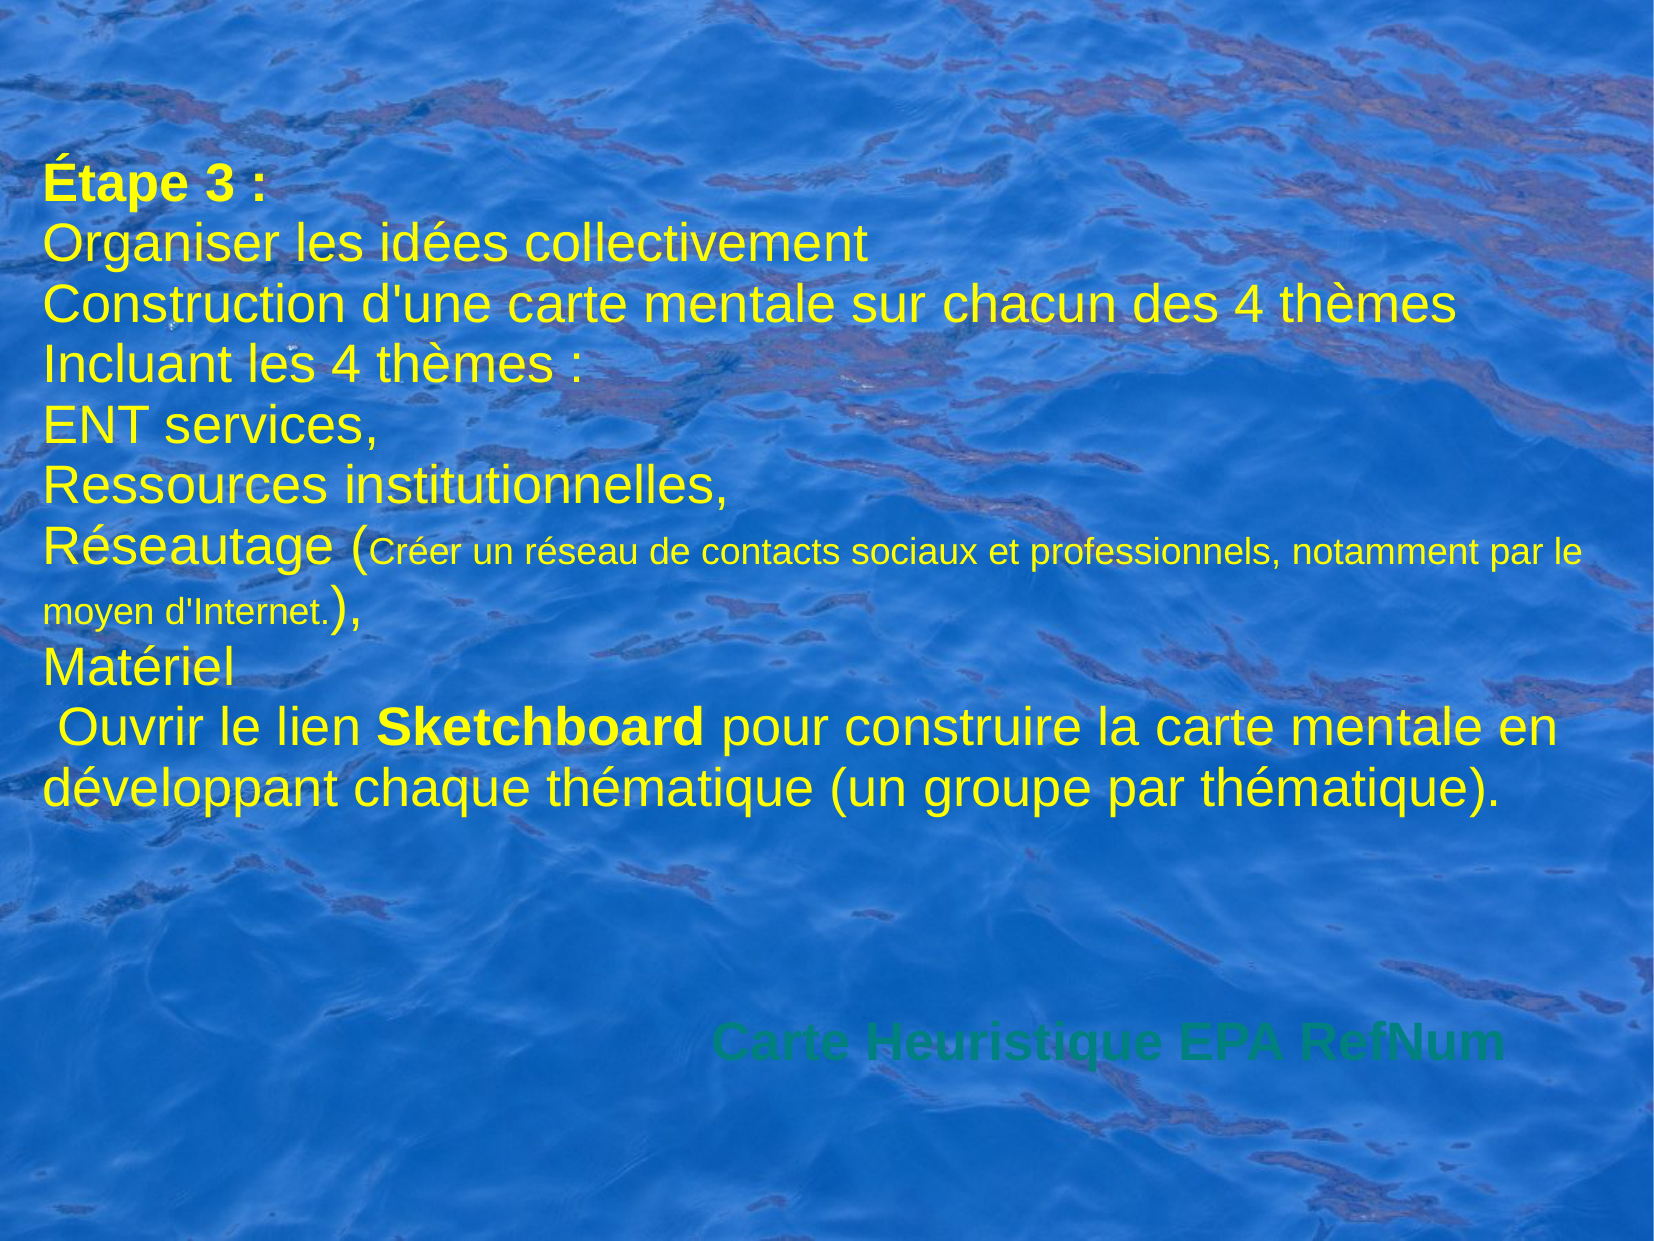

Étape 3 :
Organiser les idées collectivement
Construction d'une carte mentale sur chacun des 4 thèmes Incluant les 4 thèmes :
ENT services,
Ressources institutionnelles,
Réseautage (Créer un réseau de contacts sociaux et professionnels, notamment par le moyen d'Internet.),
Matériel
 Ouvrir le lien Sketchboard pour construire la carte mentale en développant chaque thématique (un groupe par thématique).
Carte Heuristique EPA RefNum